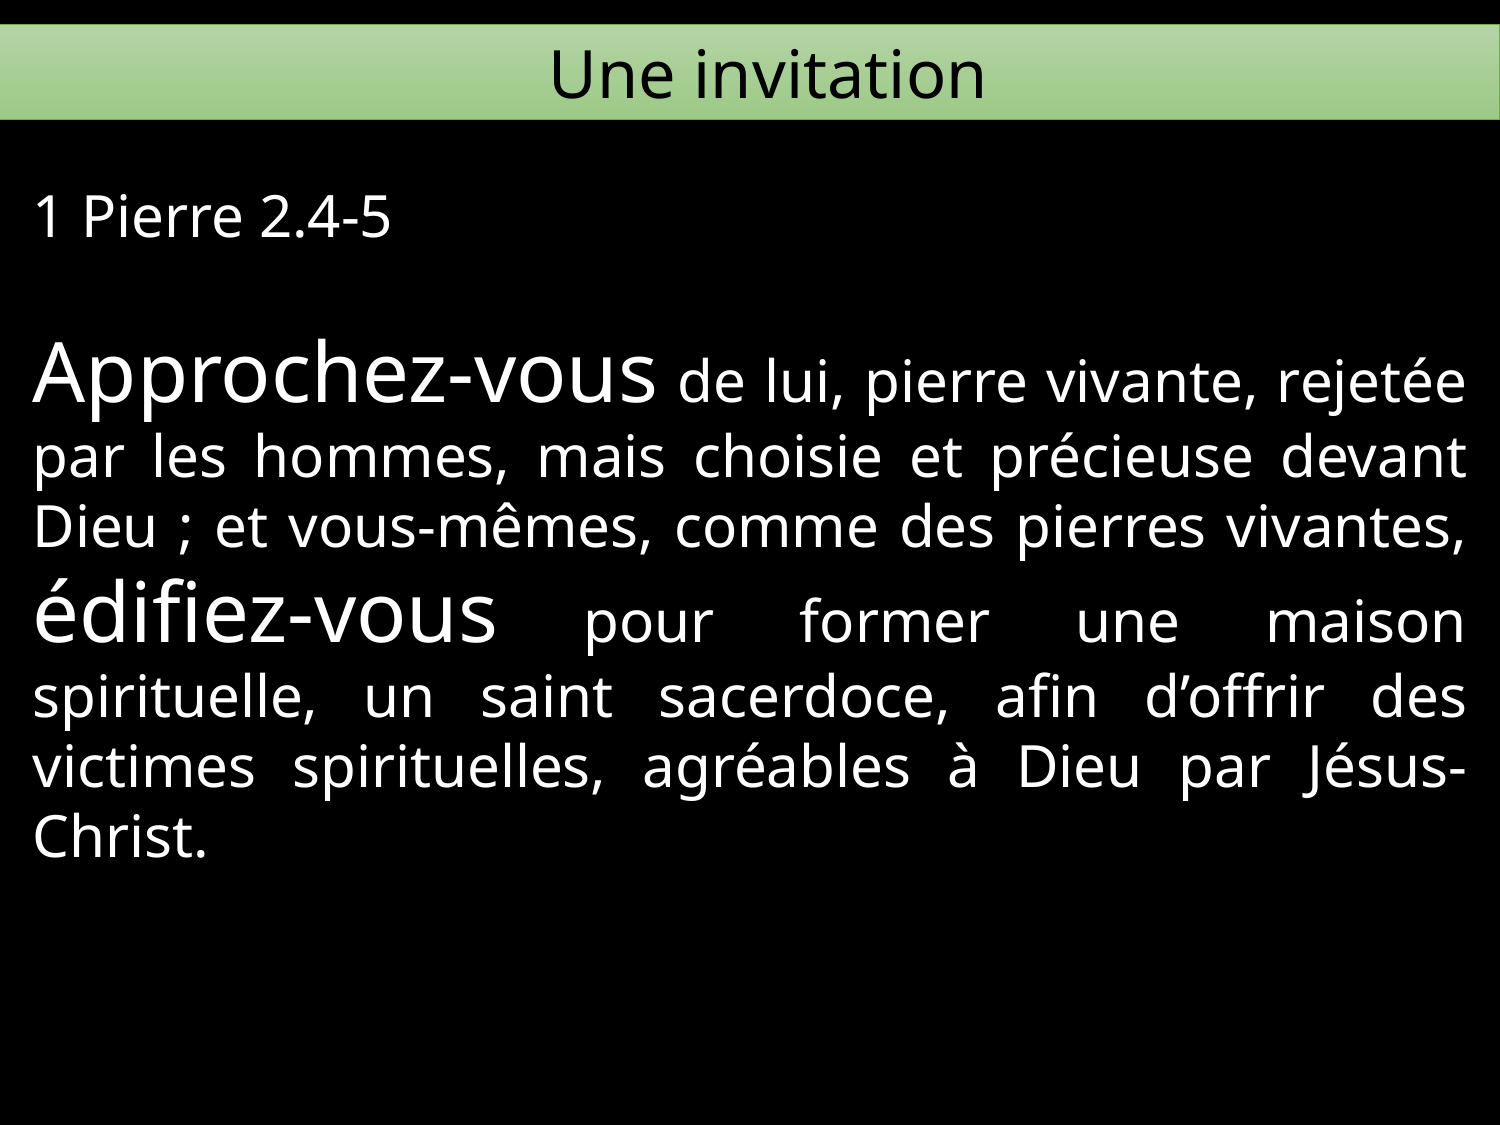

Une invitation
1 Pierre 2.4-5
Approchez-vous de lui, pierre vivante, rejetée par les hommes, mais choisie et précieuse devant Dieu ; et vous-mêmes, comme des pierres vivantes, édifiez-vous pour former une maison spirituelle, un saint sacerdoce, afin d’offrir des victimes spirituelles, agréables à Dieu par Jésus-Christ.